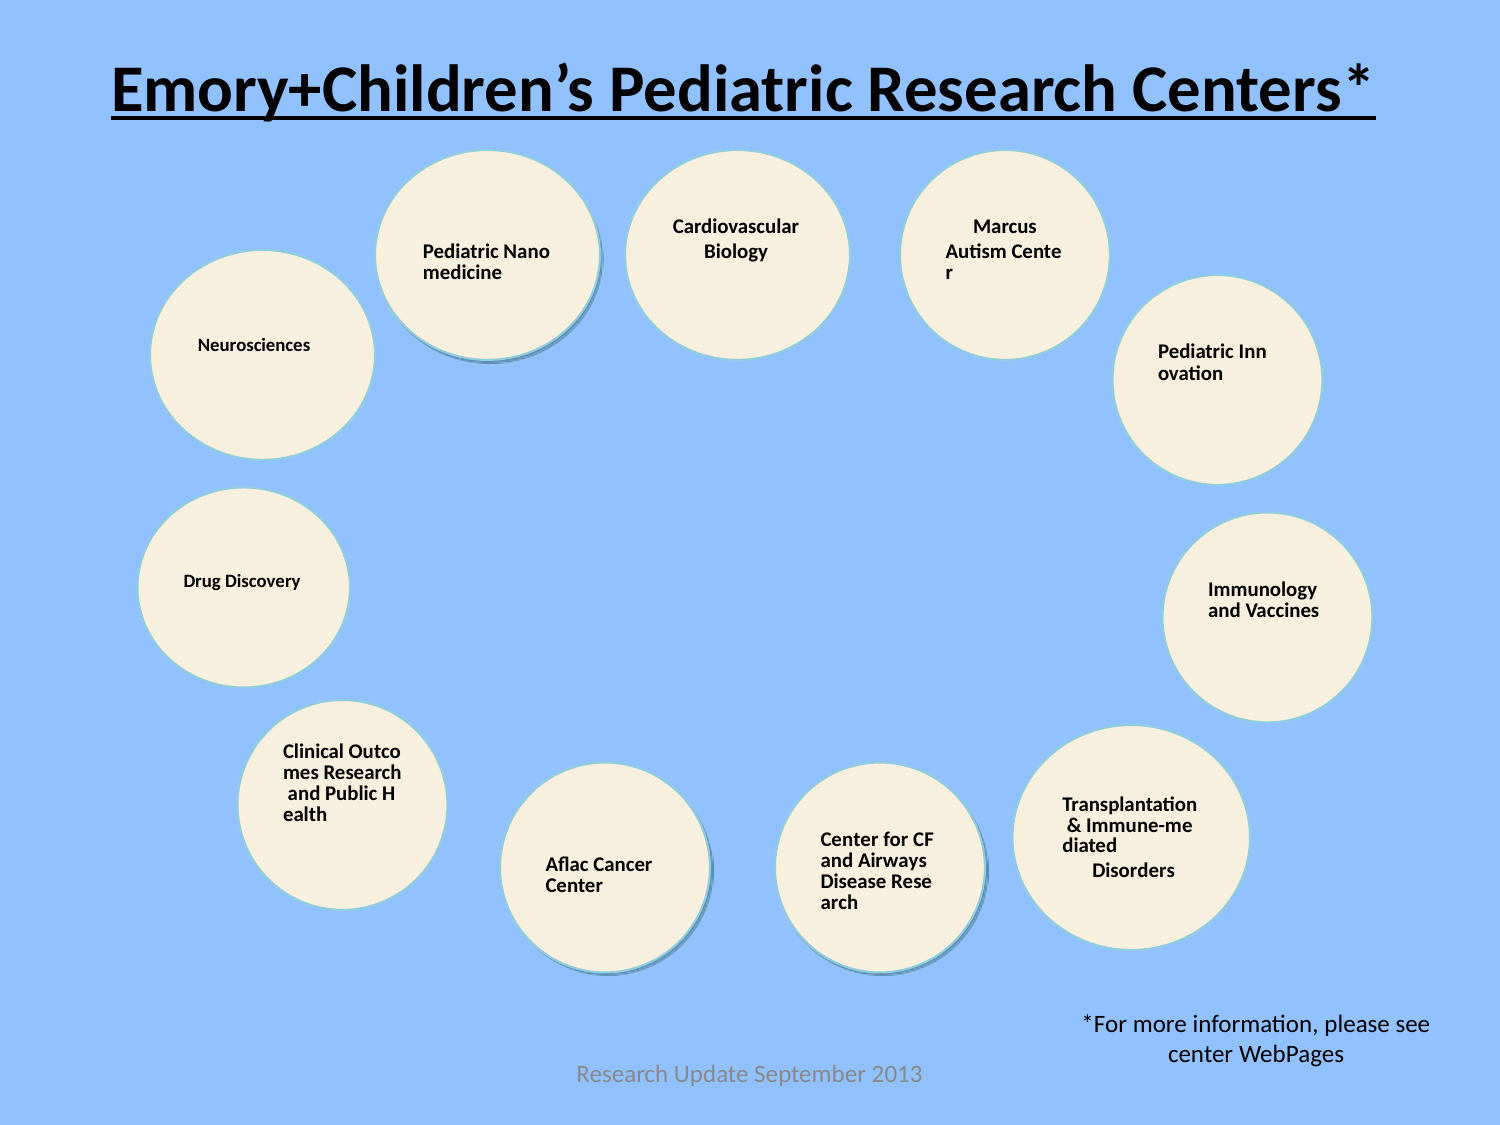

Emory+Children’s Pediatric Research Centers*
Pediatric Nanomedicine
Cardiovascular
Biology
Marcus
Autism Center
Neurosciences
Pediatric Innovation
Drug Discovery
Immunology and Vaccines
Clinical Outcomes Research and Public Health
Transplantation & Immune-mediated Disorders
Aflac Cancer Center
Center for CF and Airways Disease Research
*For more information, please see center WebPages
Research Update September 2013